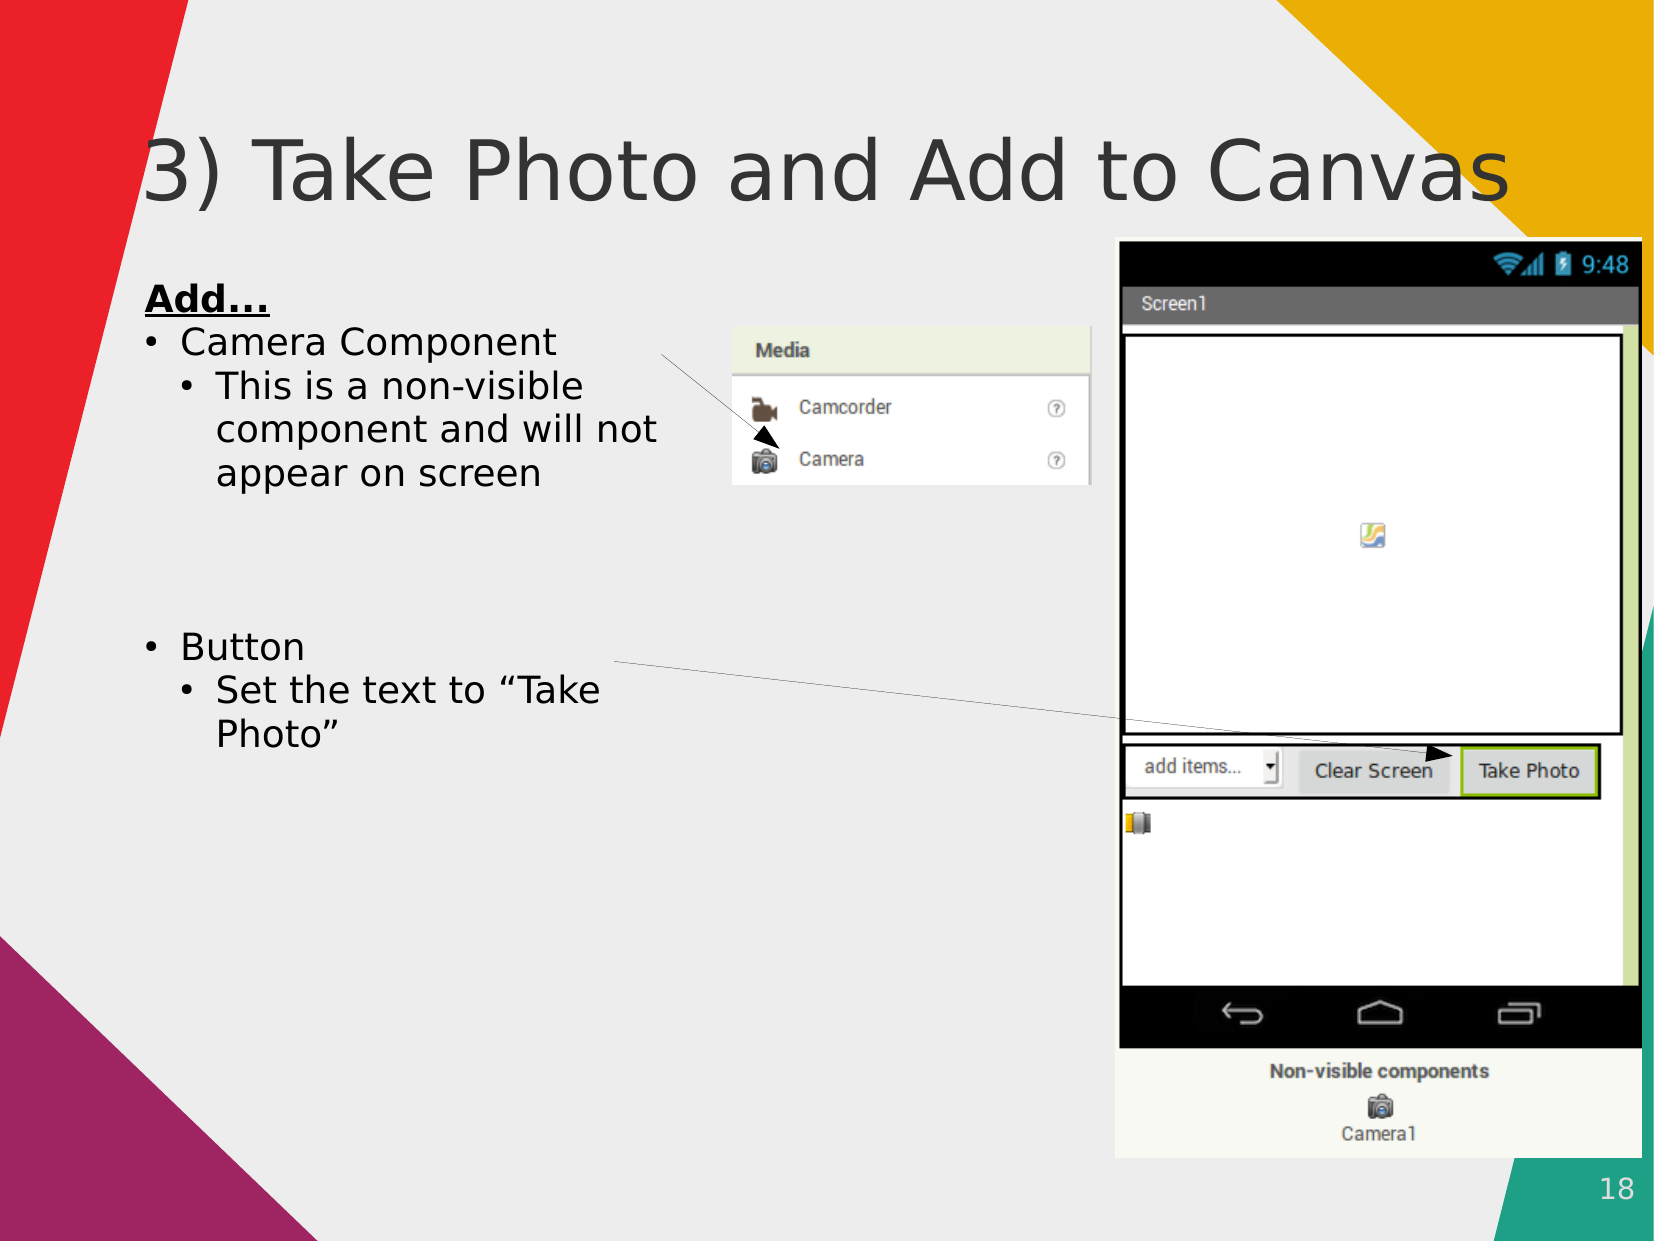

# 3) Take Photo and Add to Canvas
Add...
Camera Component
This is a non-visible component and will not appear on screen
Button
Set the text to “Take Photo”
18